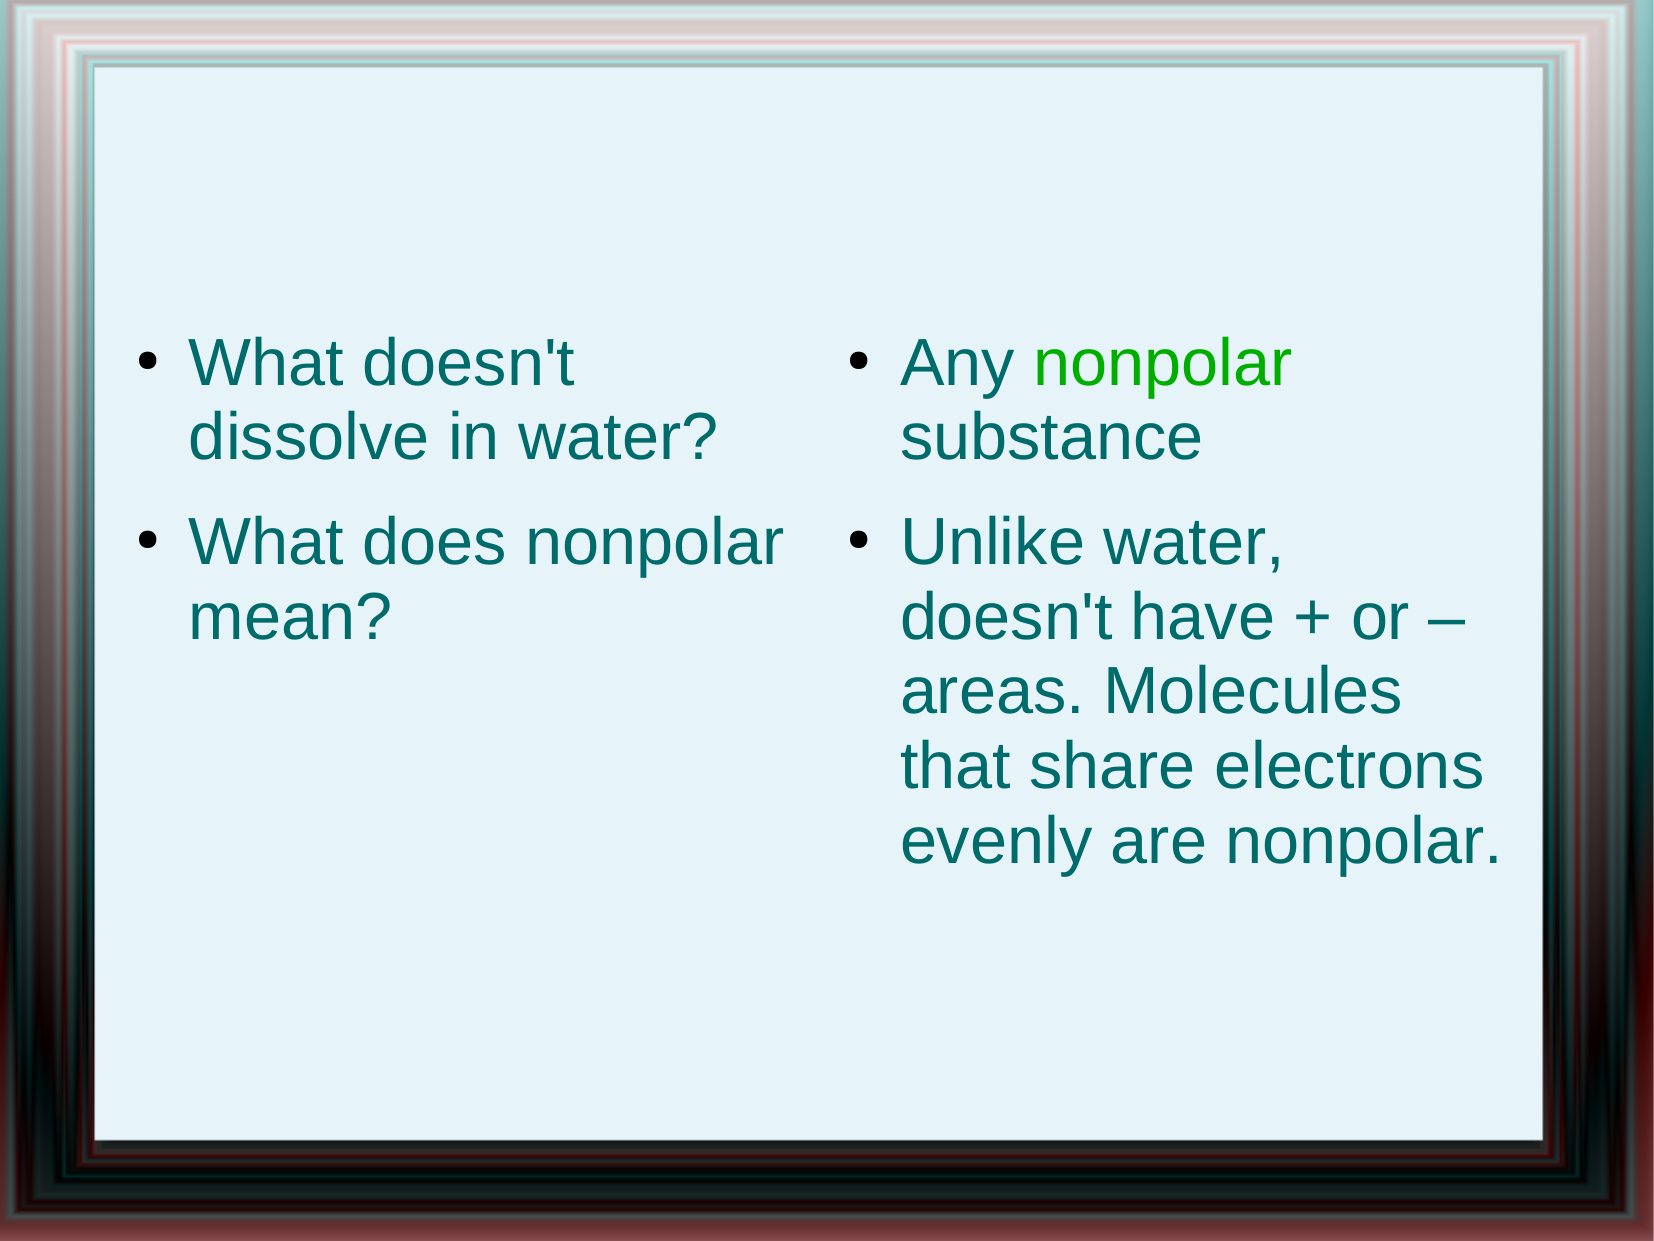

#
What doesn't dissolve in water?
What does nonpolar mean?
Any nonpolar substance
Unlike water, doesn't have + or – areas. Molecules that share electrons evenly are nonpolar.